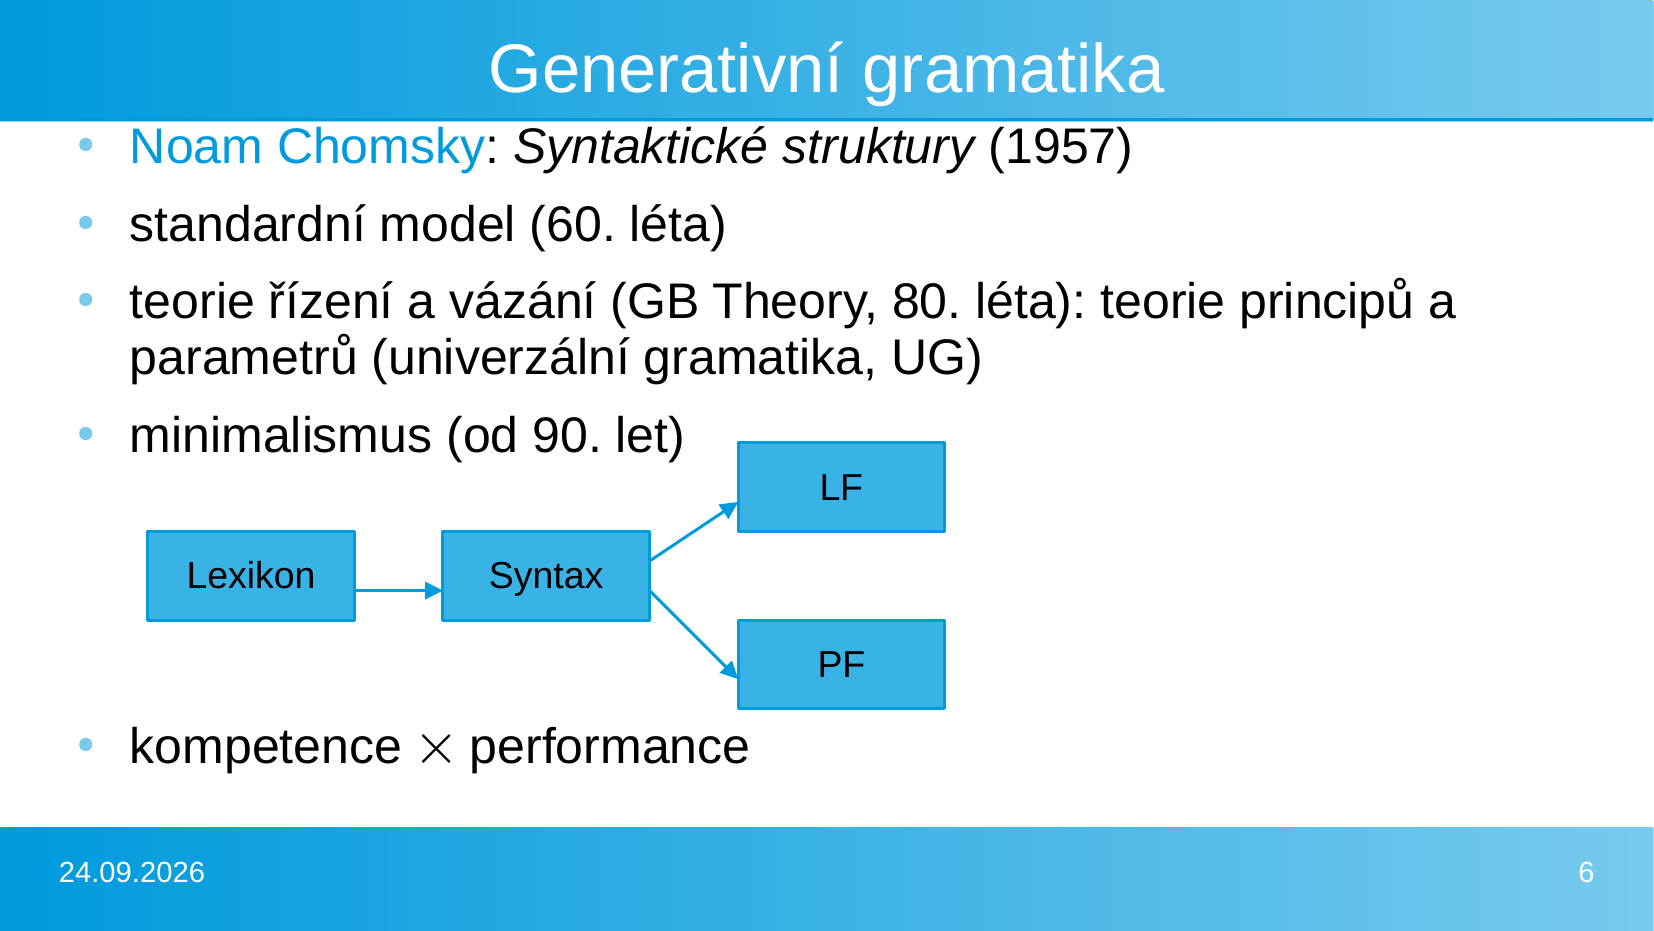

# Generativní gramatika
Noam Chomsky: Syntaktické struktury (1957)
standardní model (60. léta)
teorie řízení a vázání (GB Theory, 80. léta): teorie principů a parametrů (univerzální gramatika, UG)
minimalismus (od 90. let)
kompetence  performance
LF
Lexikon
Syntax
PF
6